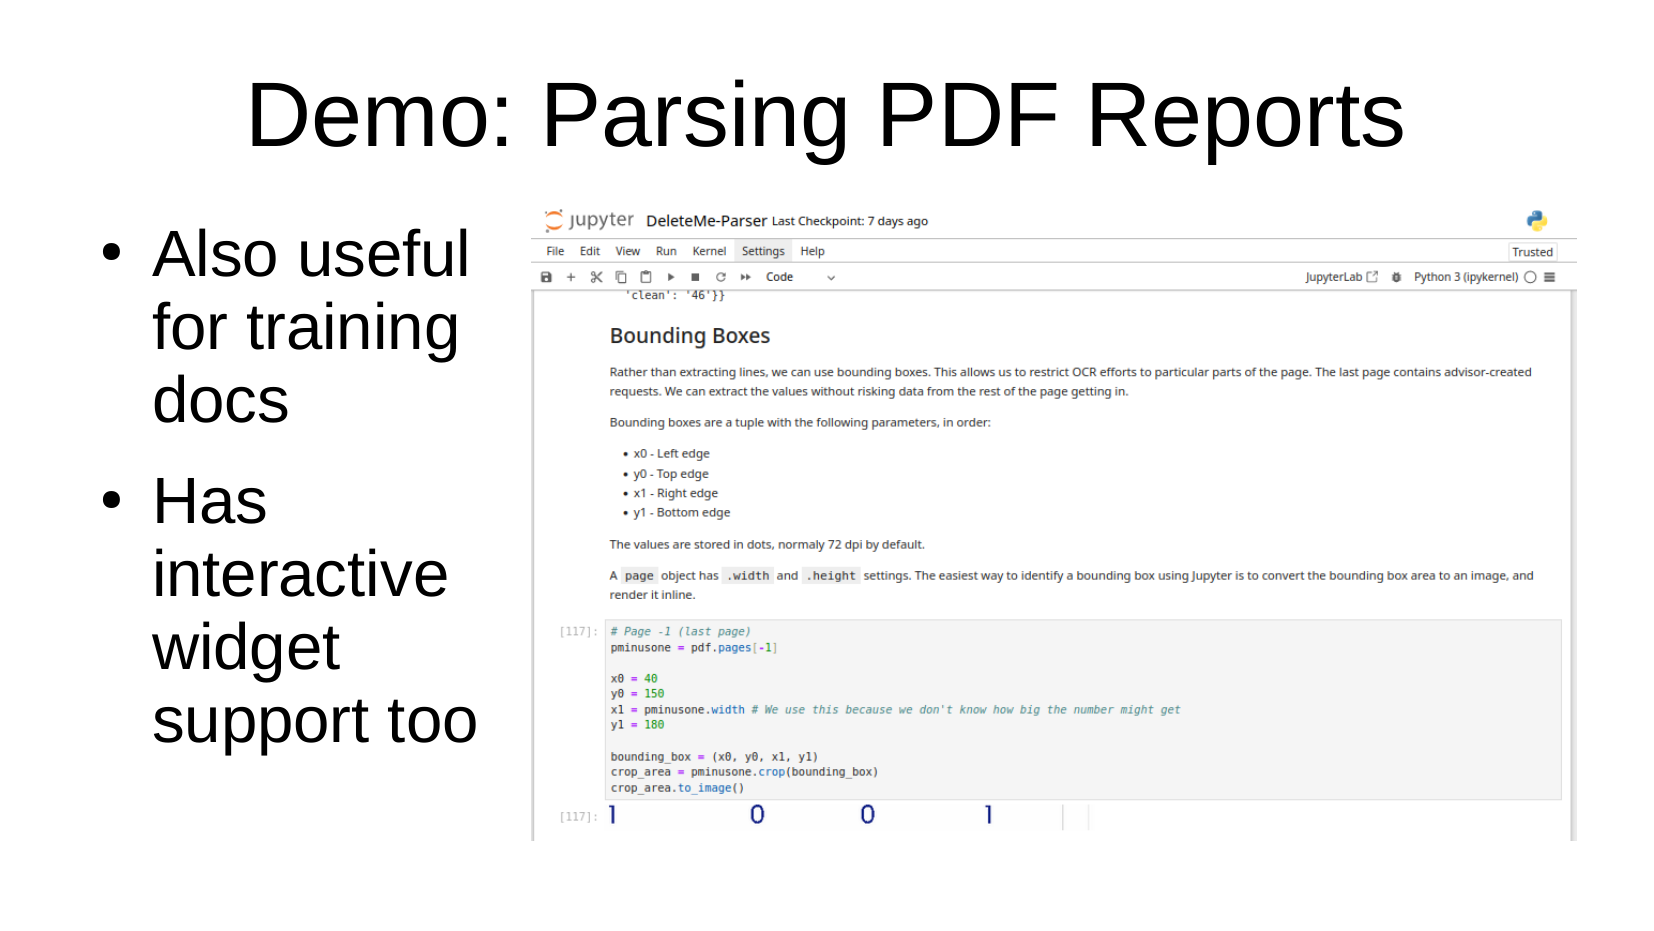

# Demo: Parsing PDF Reports
Also useful for training docs
Has interactive widget support too